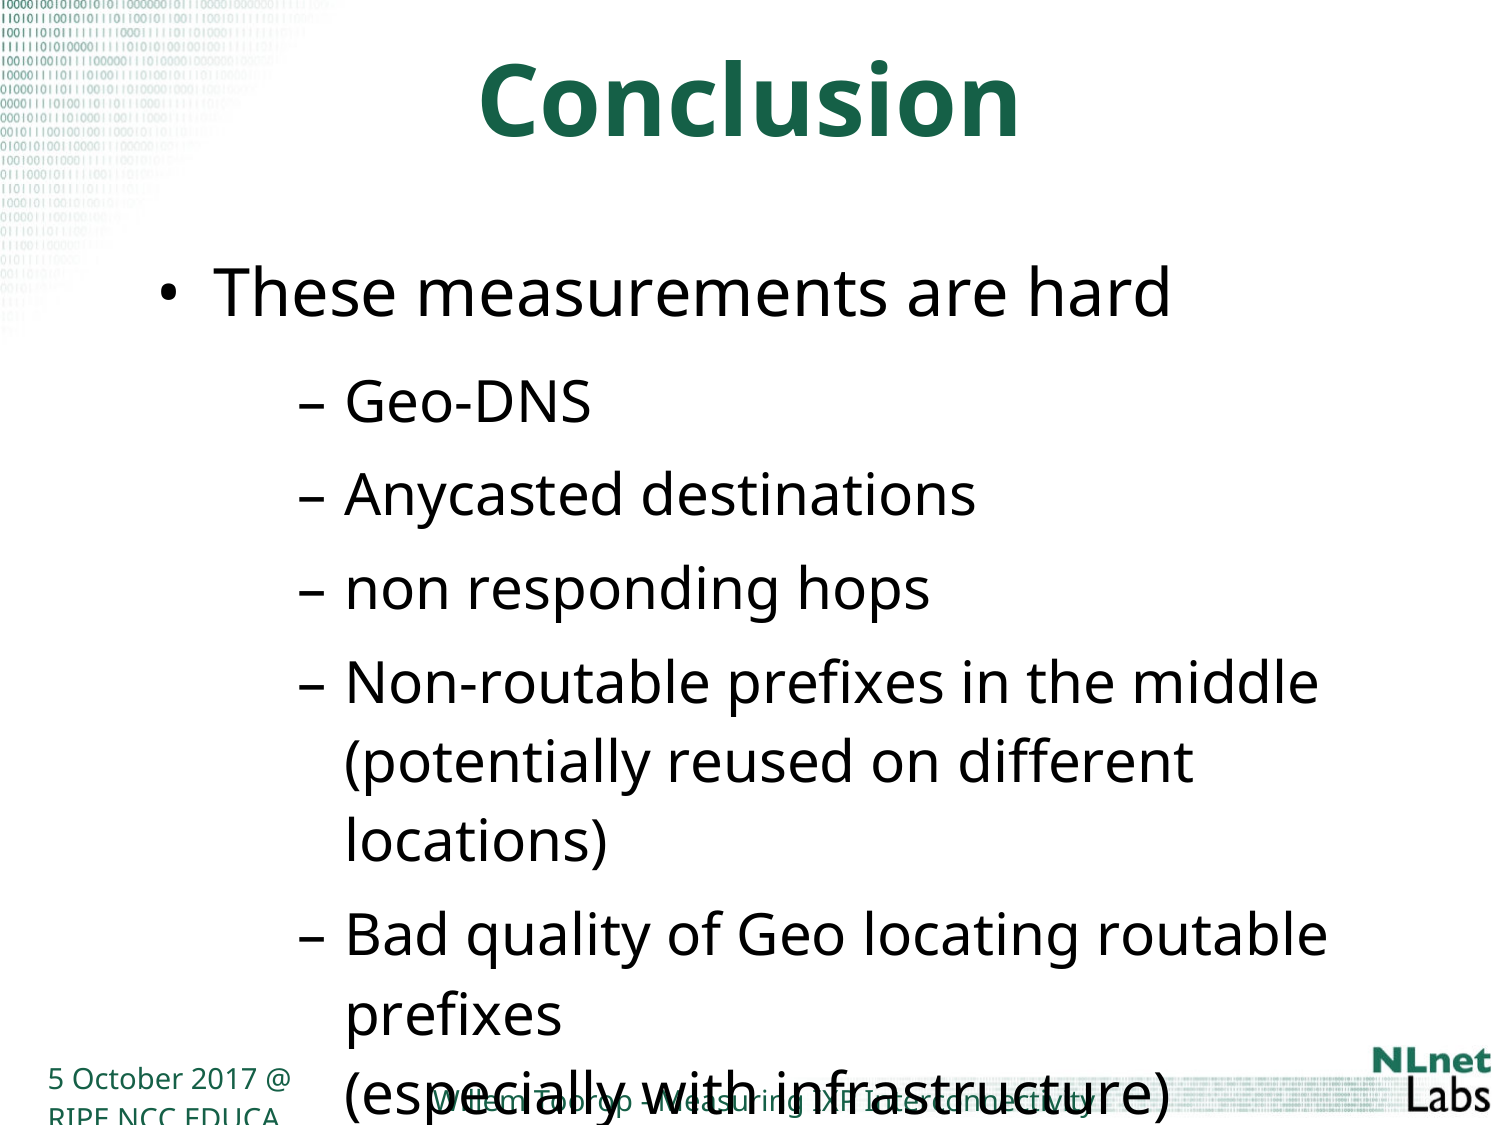

# Conclusion
These measurements are hard
Geo-DNS
Anycasted destinations
non responding hops
Non-routable prefixes in the middle
(potentially reused on different locations)
Bad quality of Geo locating routable prefixes
(especially with infrastructure)
A best effort affair
Tried to minimize assumptions